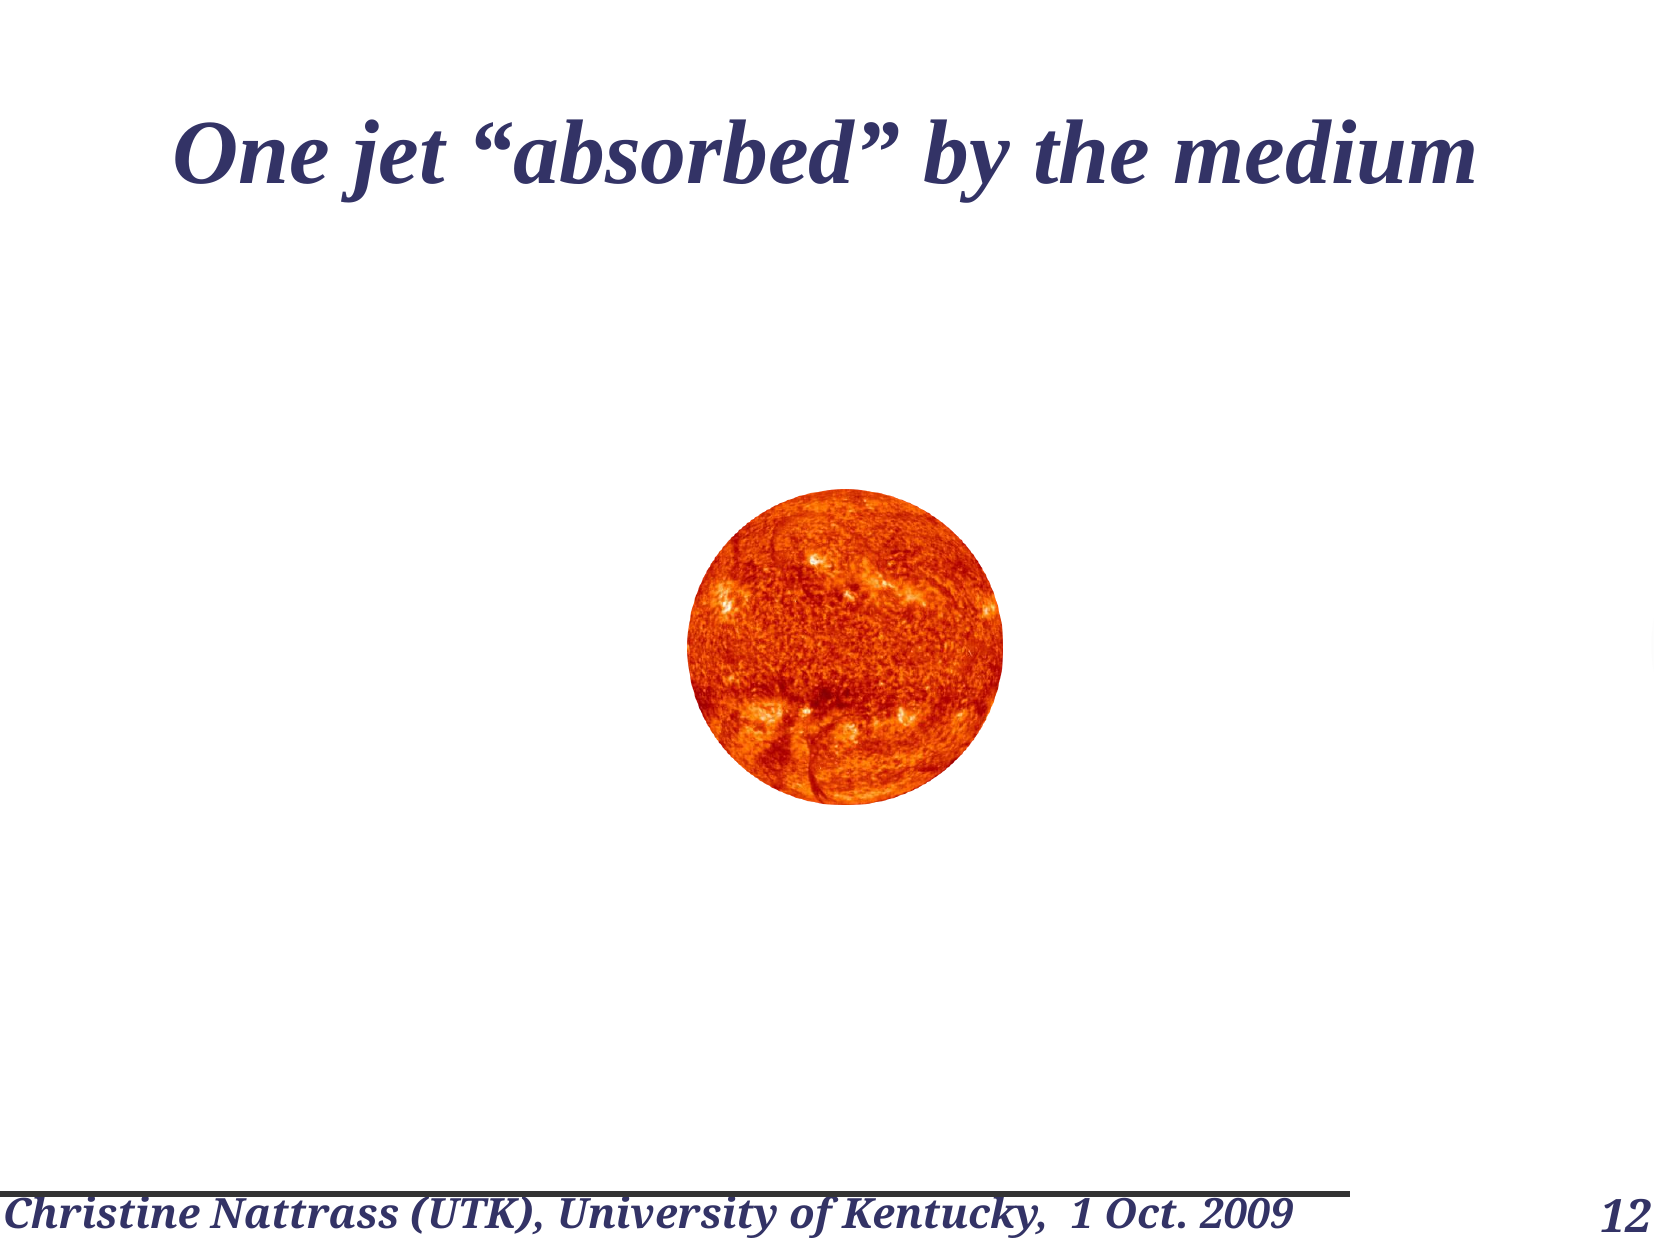

# One jet “absorbed” by the medium